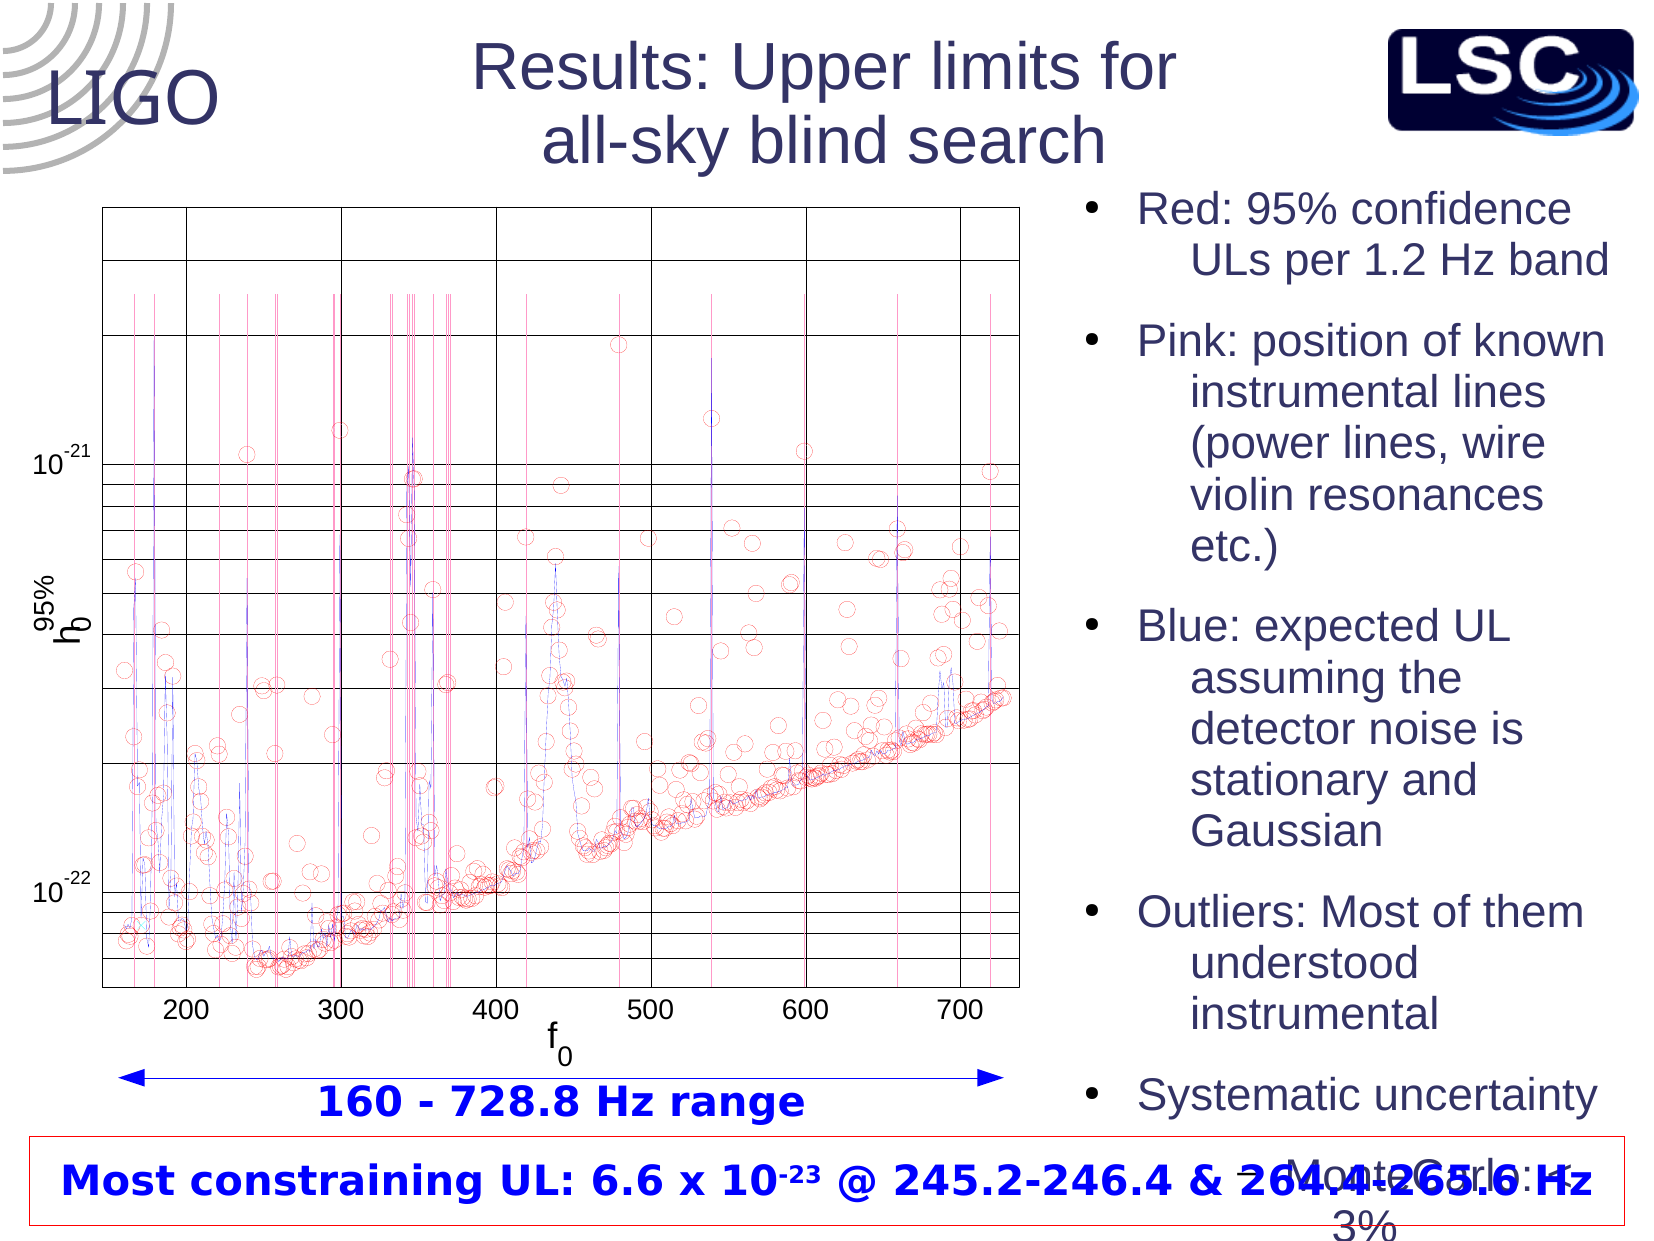

# Results: Upper limits for all-sky blind search
Red: 95% confidence ULs per 1.2 Hz band
Pink: position of known instrumental lines (power lines, wire violin resonances etc.)
Blue: expected UL assuming the detector noise is stationary and Gaussian
Outliers: Most of them understood instrumental
Systematic uncertainty
MonteCarlo: < 3%
Calibration: 11%
-21
10
95%
0
h
-22
10
200
300
400
500
600
700
f
0
160 - 728.8 Hz range
Most constraining UL: 6.6 x 10-23 @ 245.2-246.4 & 264.4-265.6 Hz